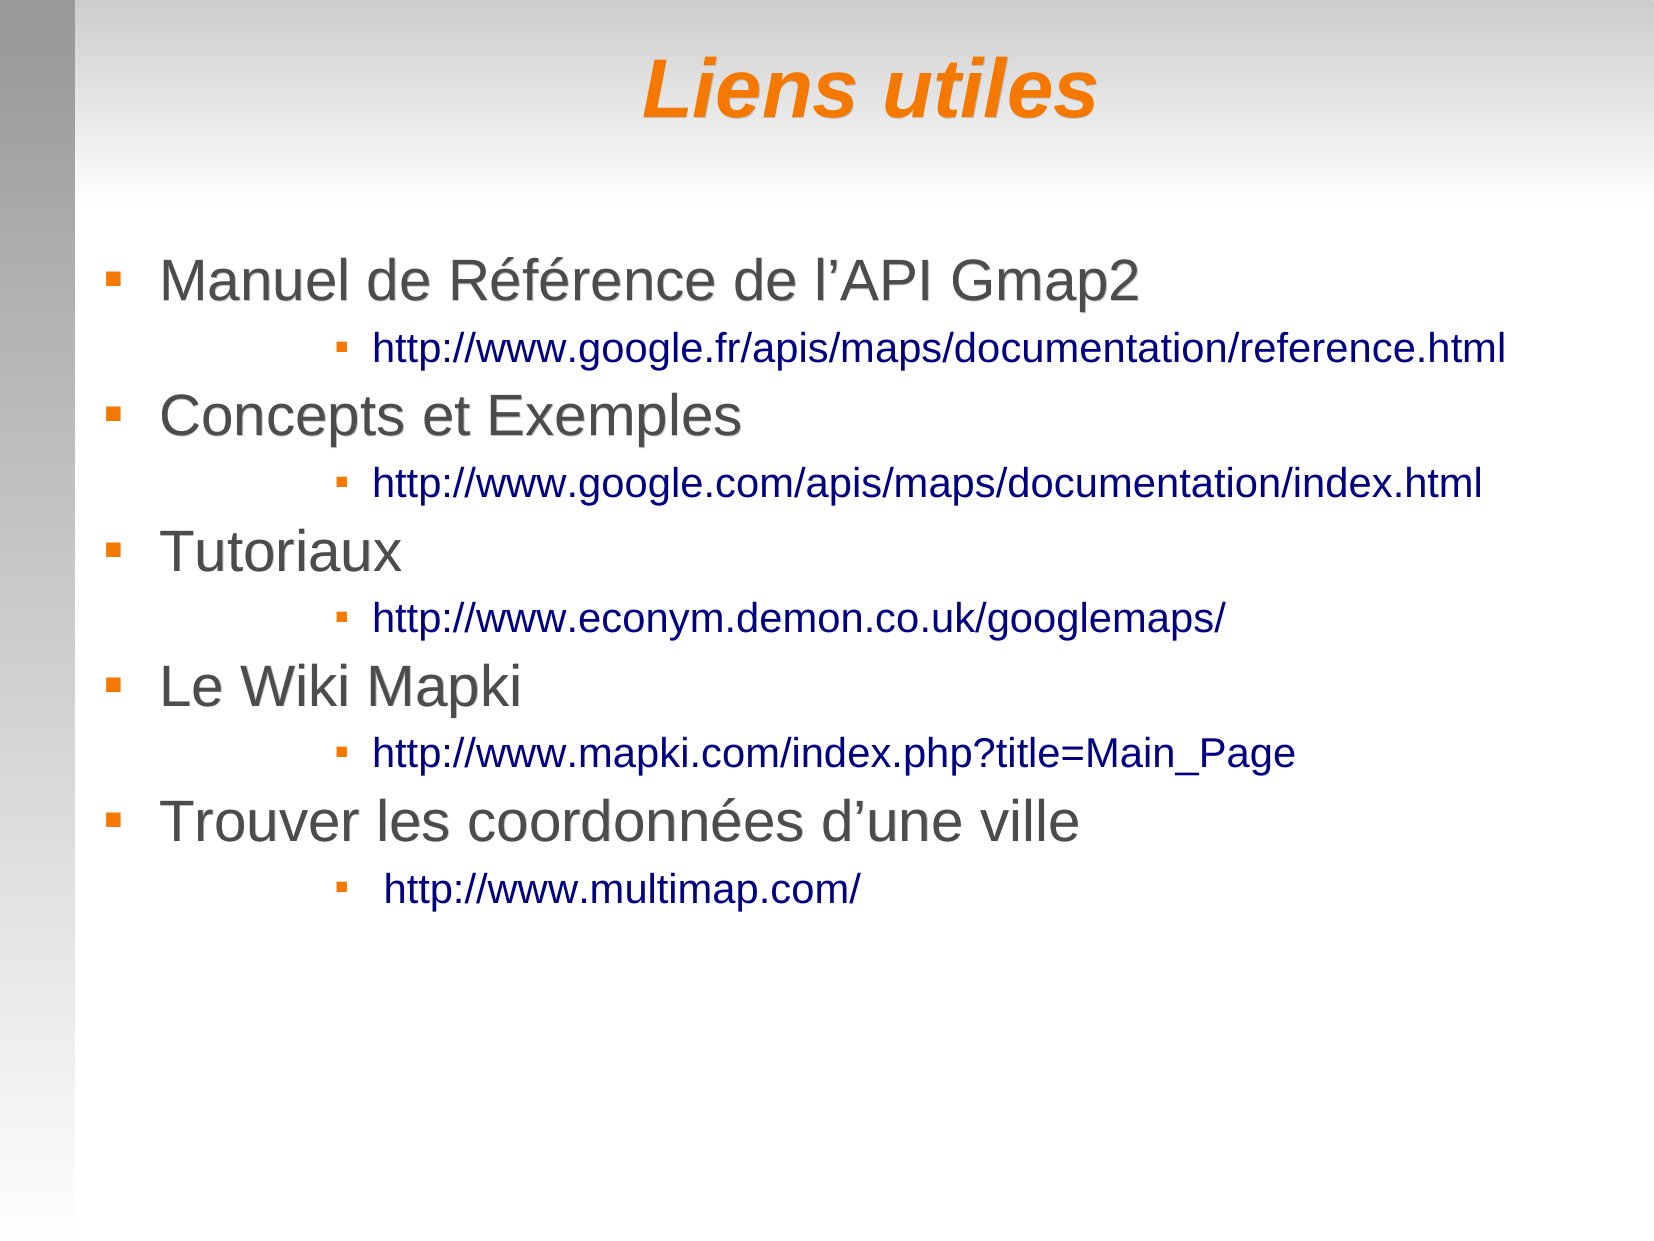

# Liens utiles
Manuel de Référence de l’API Gmap2
http://www.google.fr/apis/maps/documentation/reference.html
Concepts et Exemples
http://www.google.com/apis/maps/documentation/index.html
Tutoriaux
http://www.econym.demon.co.uk/googlemaps/
Le Wiki Mapki
http://www.mapki.com/index.php?title=Main_Page
Trouver les coordonnées d’une ville
 http://www.multimap.com/